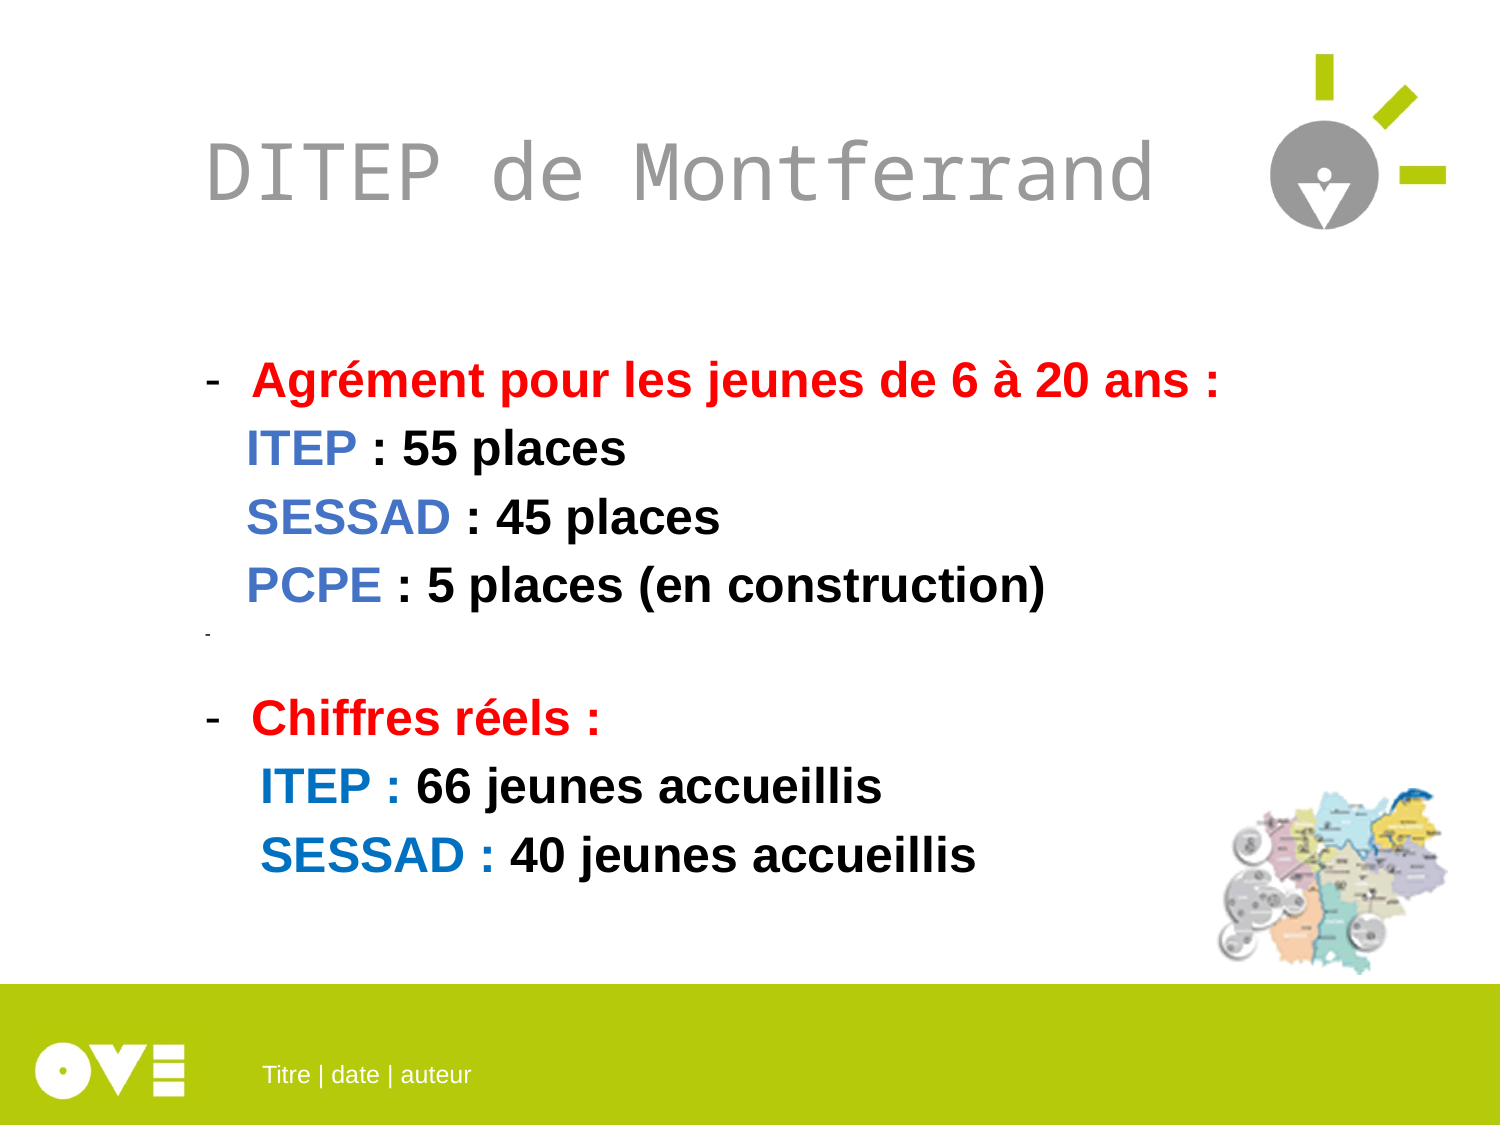

# DITEP de Montferrand
Agrément pour les jeunes de 6 à 20 ans :
 ITEP : 55 places
 SESSAD : 45 places
 PCPE : 5 places (en construction)
Chiffres réels :
 ITEP : 66 jeunes accueillis
 SESSAD : 40 jeunes accueillis